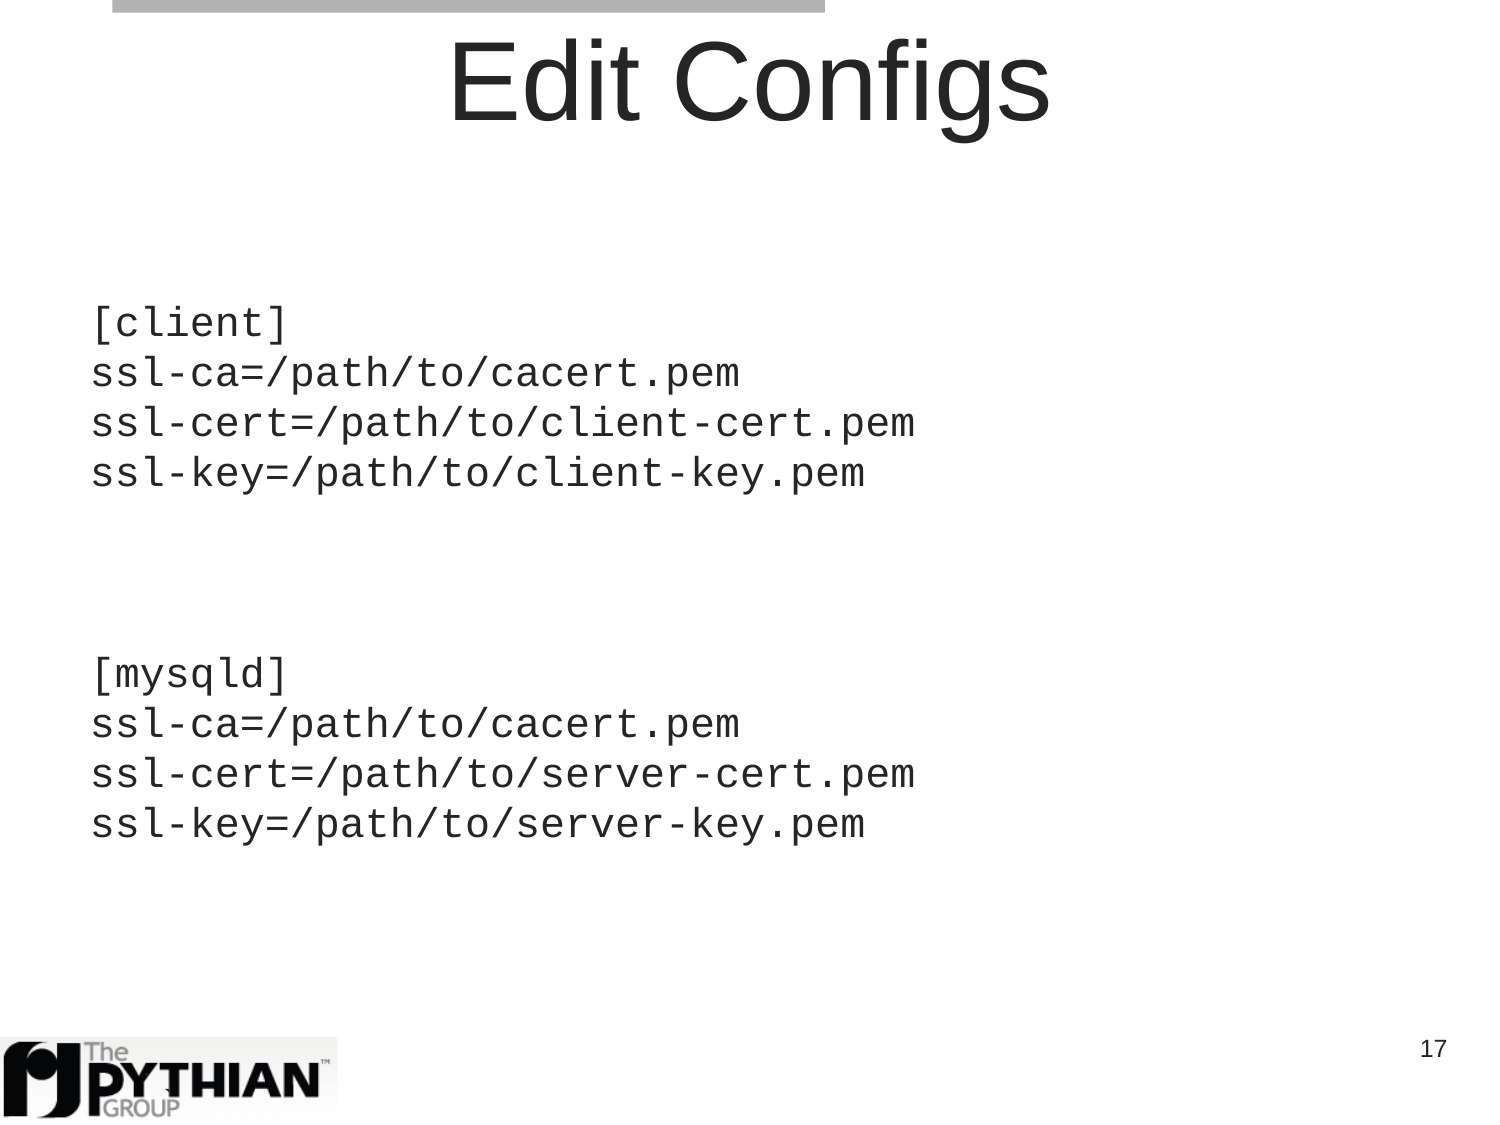

Edit Configs
[client]
ssl-ca=/path/to/cacert.pem
ssl-cert=/path/to/client-cert.pem
ssl-key=/path/to/client-key.pem
[mysqld]
ssl-ca=/path/to/cacert.pem
ssl-cert=/path/to/server-cert.pem
ssl-key=/path/to/server-key.pem